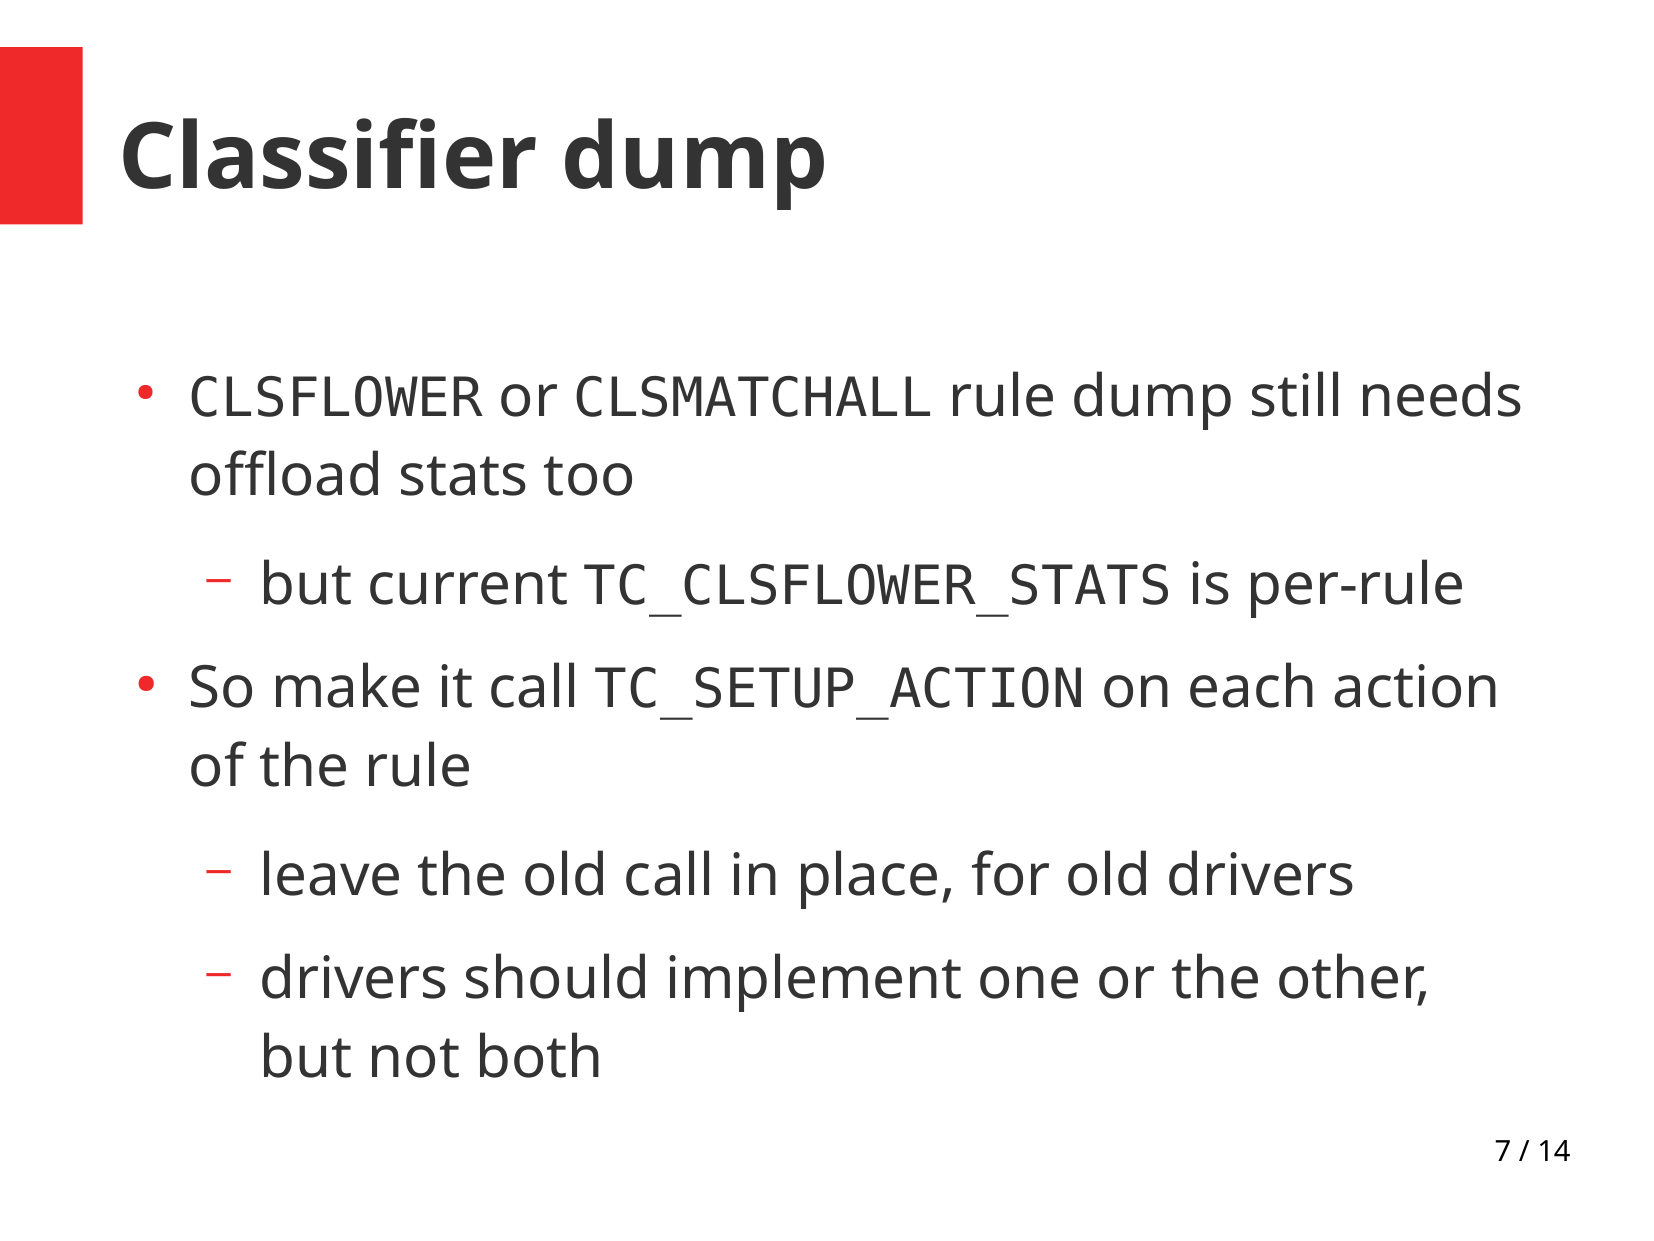

# Classifier dump
CLSFLOWER or CLSMATCHALL rule dump still needs offload stats too
but current TC_CLSFLOWER_STATS is per-rule
So make it call TC_SETUP_ACTION on each action of the rule
leave the old call in place, for old drivers
drivers should implement one or the other, but not both
7